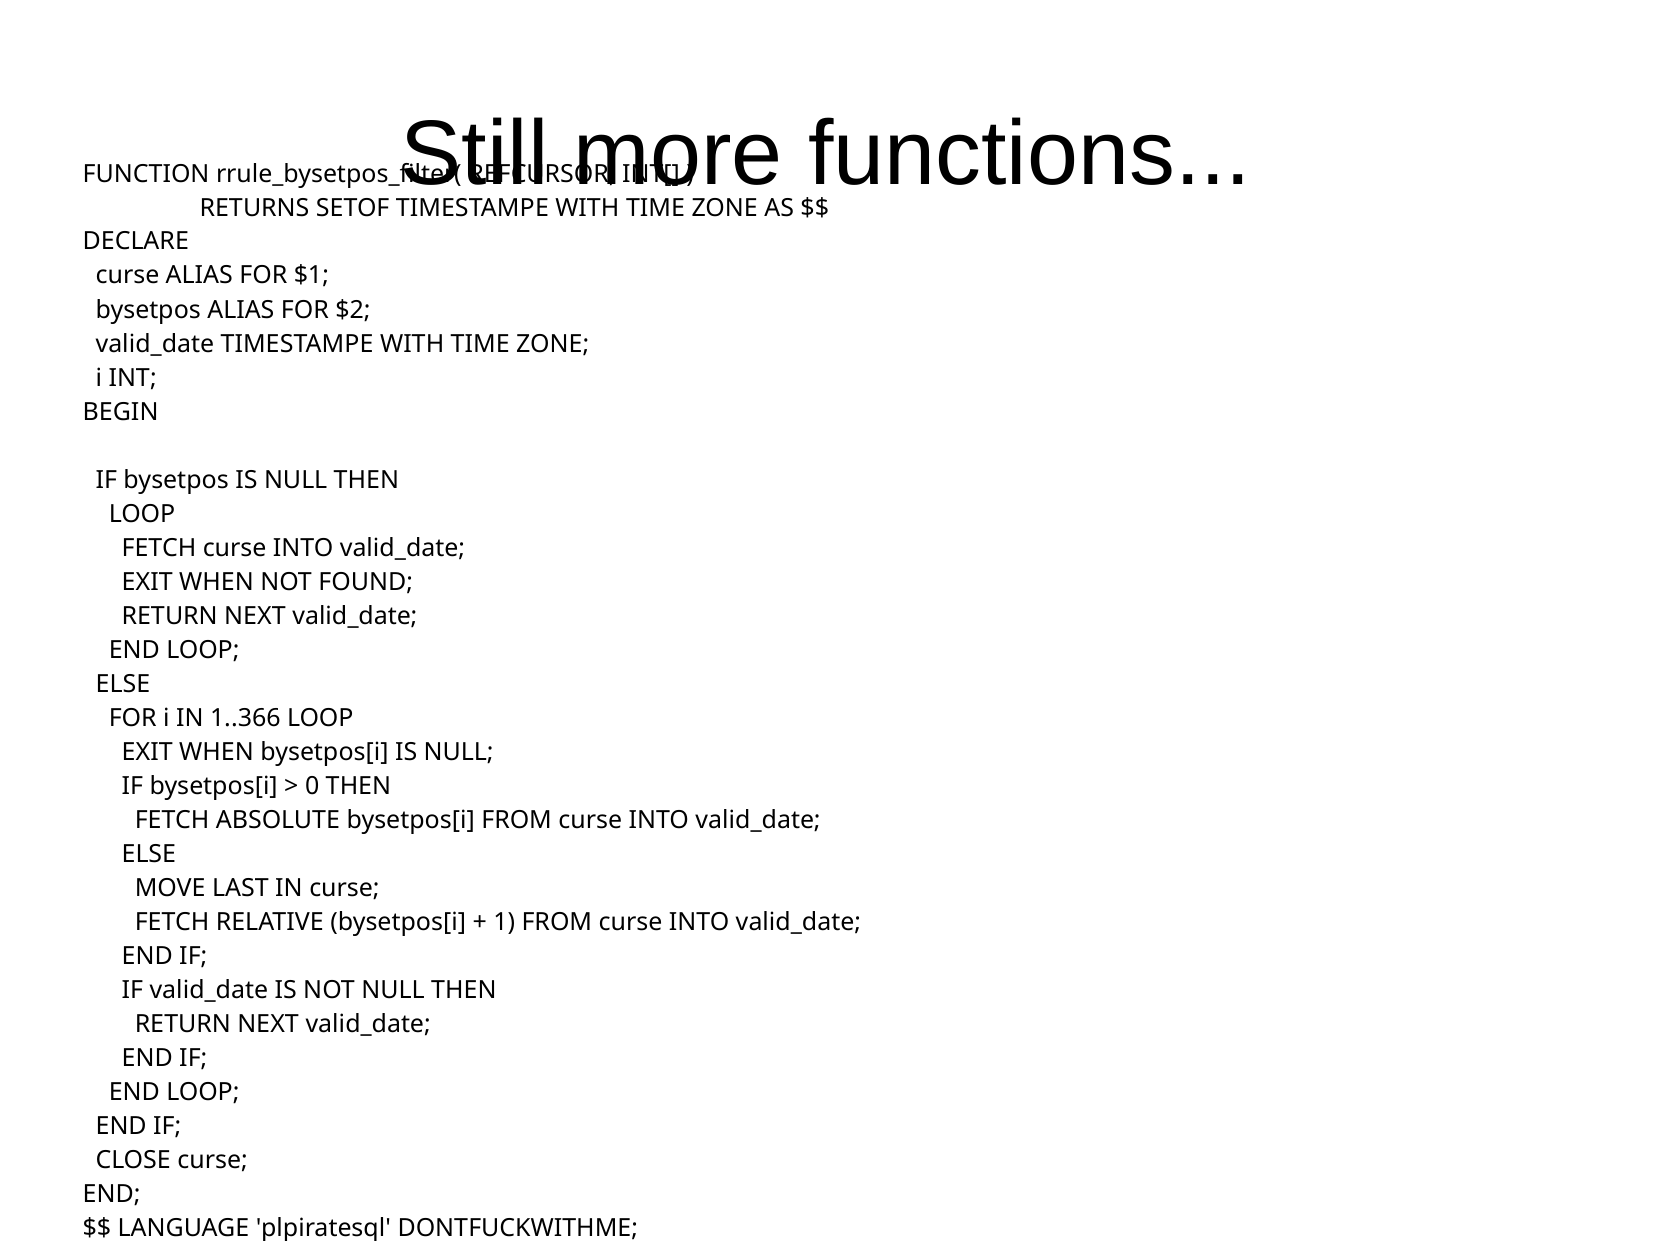

# Still more functions...
FUNCTION rrule_bysetpos_filter( REFCURSOR, INT[] )
 RETURNS SETOF TIMESTAMPE WITH TIME ZONE AS $$
DECLARE
 curse ALIAS FOR $1;
 bysetpos ALIAS FOR $2;
 valid_date TIMESTAMPE WITH TIME ZONE;
 i INT;
BEGIN
 IF bysetpos IS NULL THEN
 LOOP
 FETCH curse INTO valid_date;
 EXIT WHEN NOT FOUND;
 RETURN NEXT valid_date;
 END LOOP;
 ELSE
 FOR i IN 1..366 LOOP
 EXIT WHEN bysetpos[i] IS NULL;
 IF bysetpos[i] > 0 THEN
 FETCH ABSOLUTE bysetpos[i] FROM curse INTO valid_date;
 ELSE
 MOVE LAST IN curse;
 FETCH RELATIVE (bysetpos[i] + 1) FROM curse INTO valid_date;
 END IF;
 IF valid_date IS NOT NULL THEN
 RETURN NEXT valid_date;
 END IF;
 END LOOP;
 END IF;
 CLOSE curse;
END;
$$ LANGUAGE 'plpiratesql' DONTFUCKWITHME;